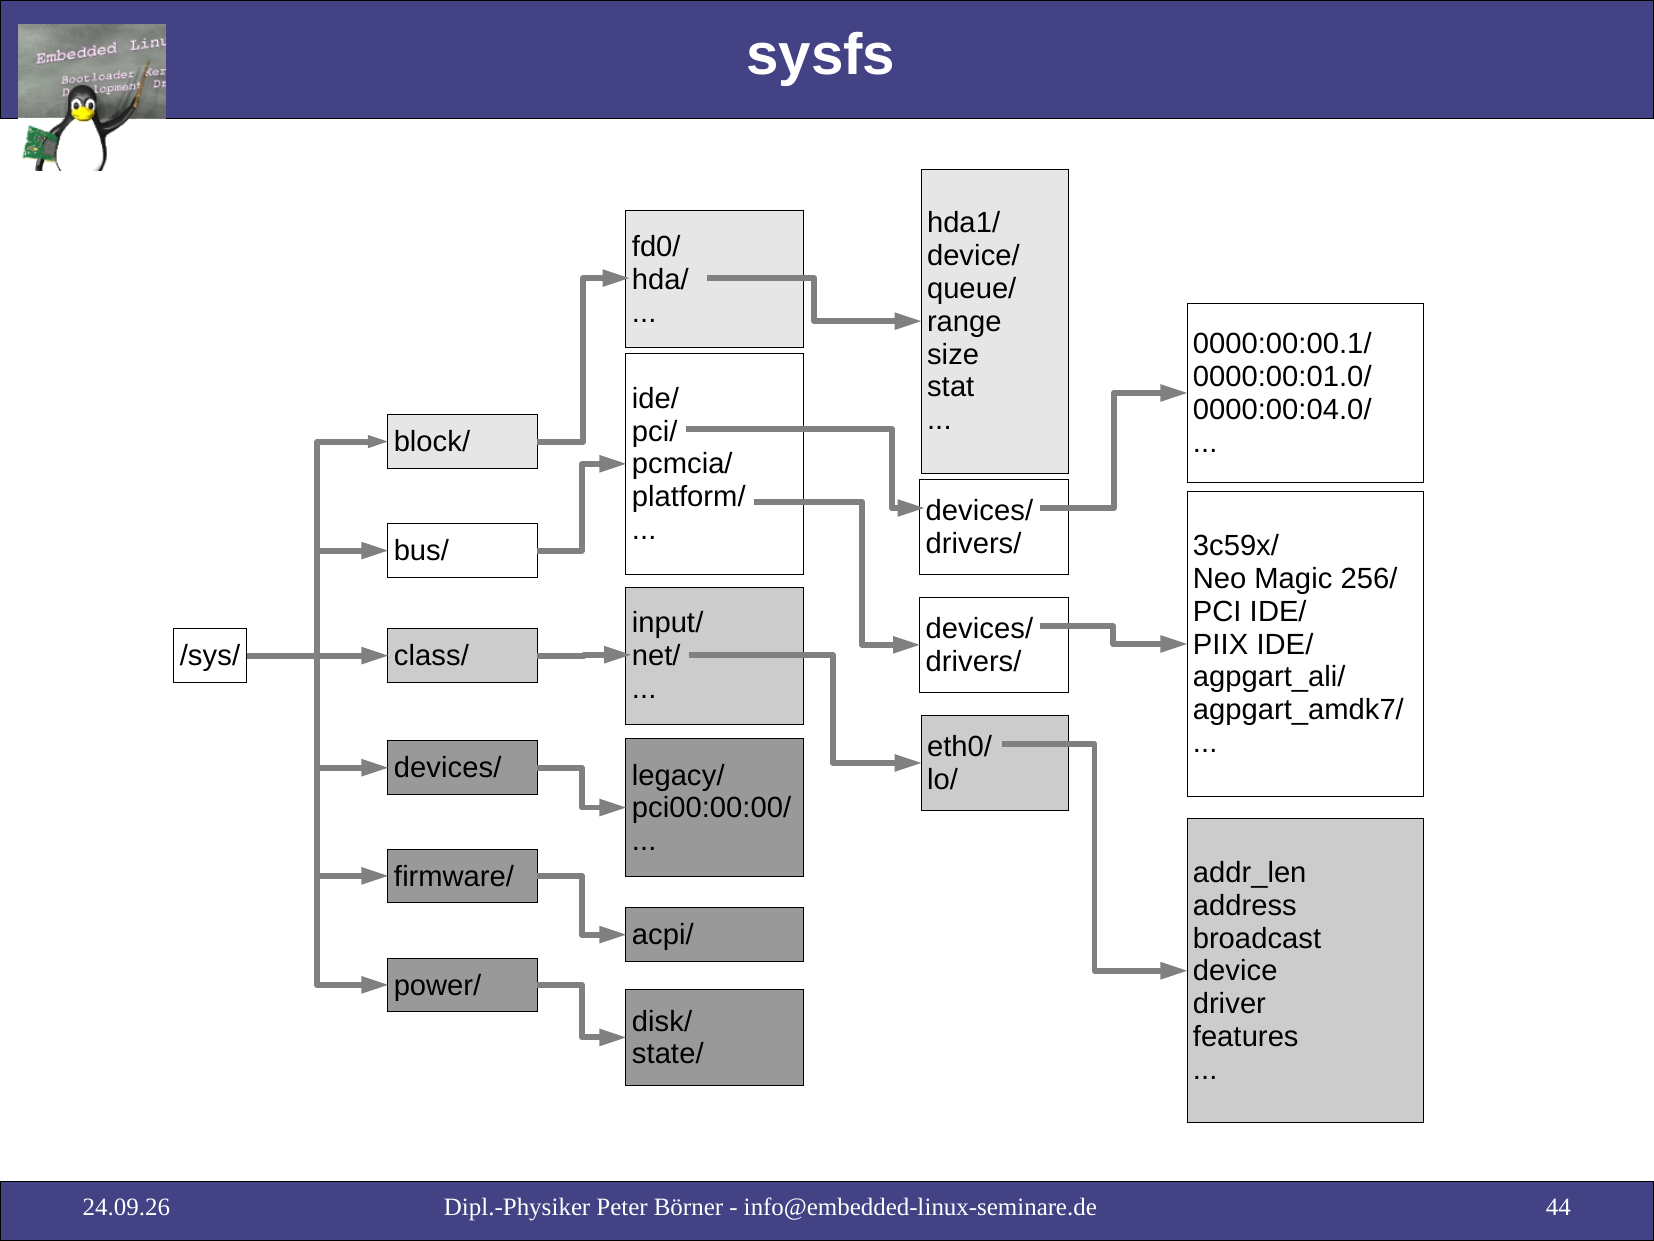

# sysfs
hda1/
device/
queue/
range
size
stat
...
fd0/
hda/
...
0000:00:00.1/
0000:00:01.0/
0000:00:04.0/
...
ide/
pci/
pcmcia/
platform/
...
block/
devices/
drivers/
3c59x/
Neo Magic 256/
PCI IDE/
PIIX IDE/
agpgart_ali/
agpgart_amdk7/
...
bus/
input/
net/
...
devices/
drivers/
/sys/
class/
eth0/
lo/
legacy/
pci00:00:00/
...
devices/
addr_len
address
broadcast
device
driver
features
...
firmware/
acpi/
power/
disk/
state/
 Dipl.-Physiker Peter Börner - info@embedded-linux-seminare.de
44